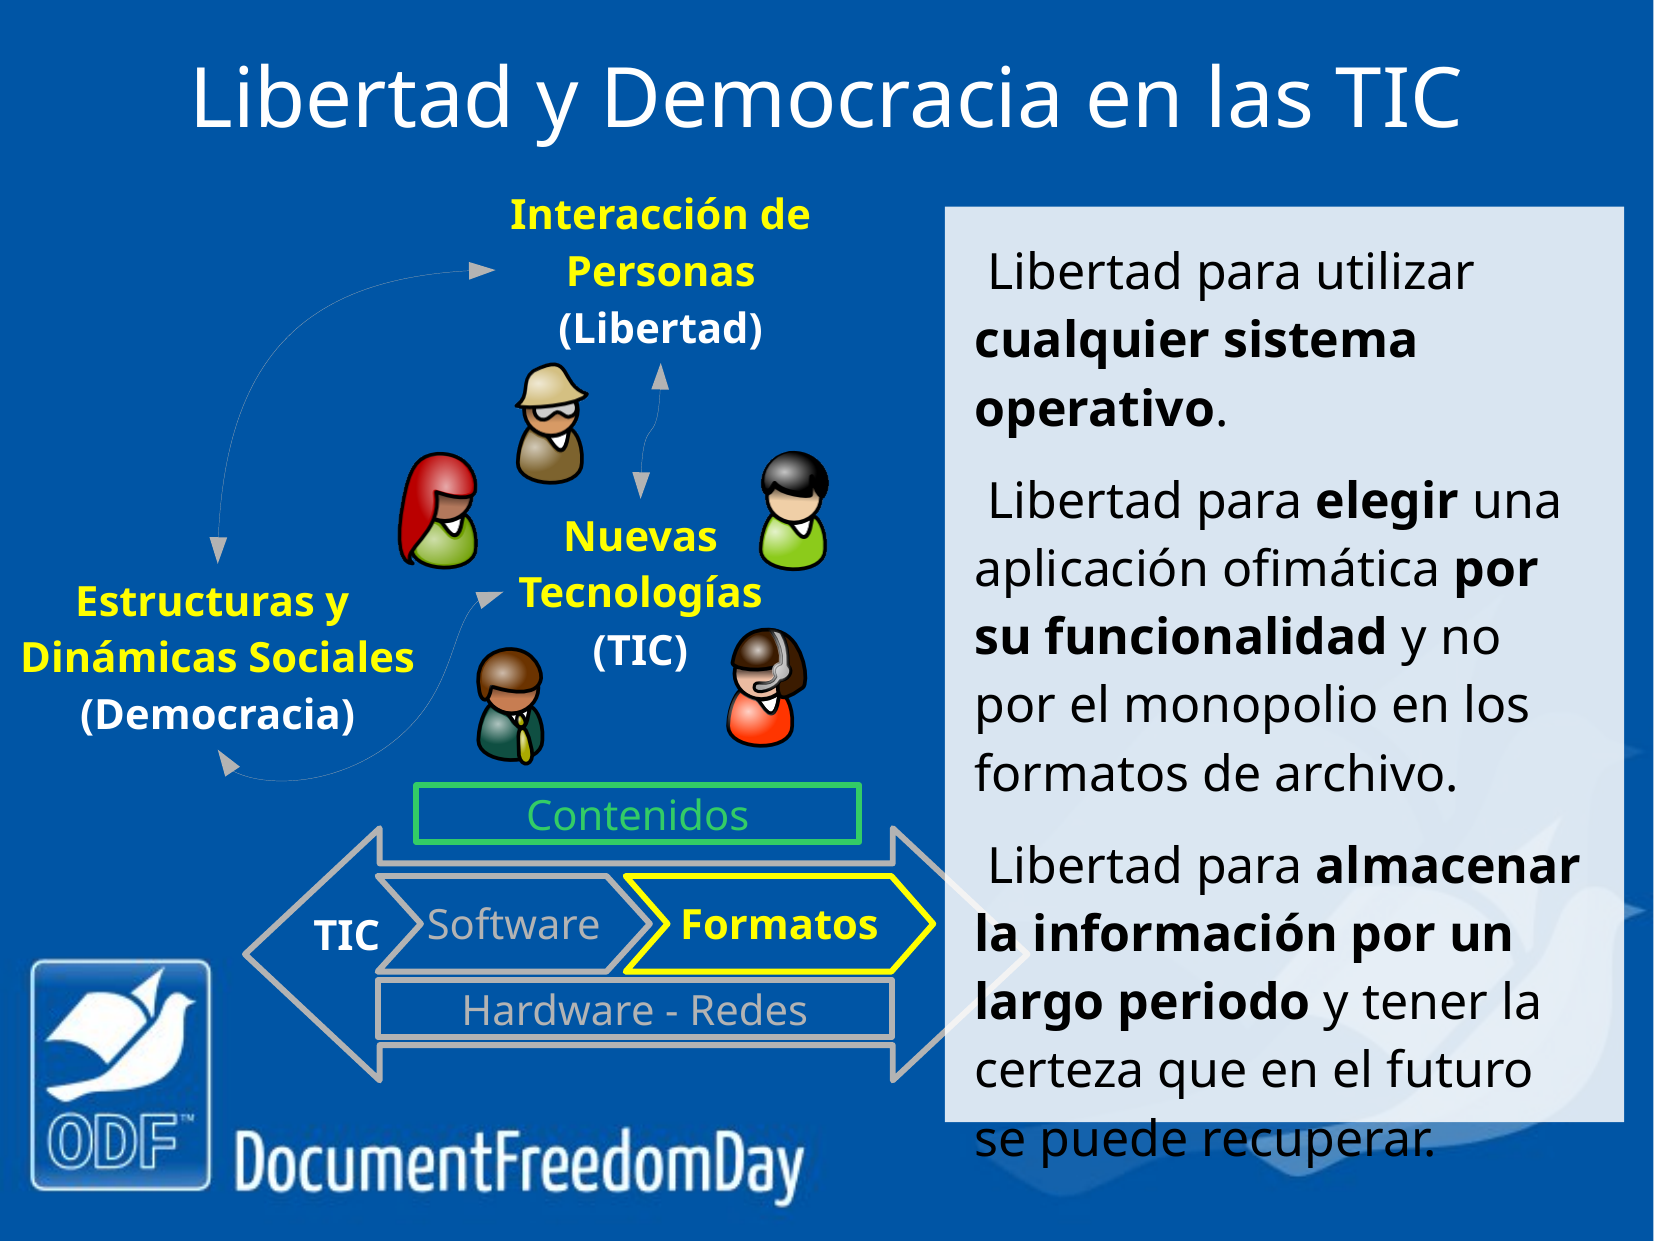

# Libertad y Democracia en las TIC
Interacción de
Personas
(Libertad)
 Libertad para utilizar cualquier sistema operativo.
 Libertad para elegir una aplicación ofimática por su funcionalidad y no por el monopolio en los formatos de archivo.
 Libertad para almacenar la información por un largo periodo y tener la certeza que en el futuro se puede recuperar.
Nuevas
Tecnologías
(TIC)
Estructuras y
Dinámicas Sociales
(Democracia)
Contenidos
Software
Formatos
TIC
Hardware - Redes